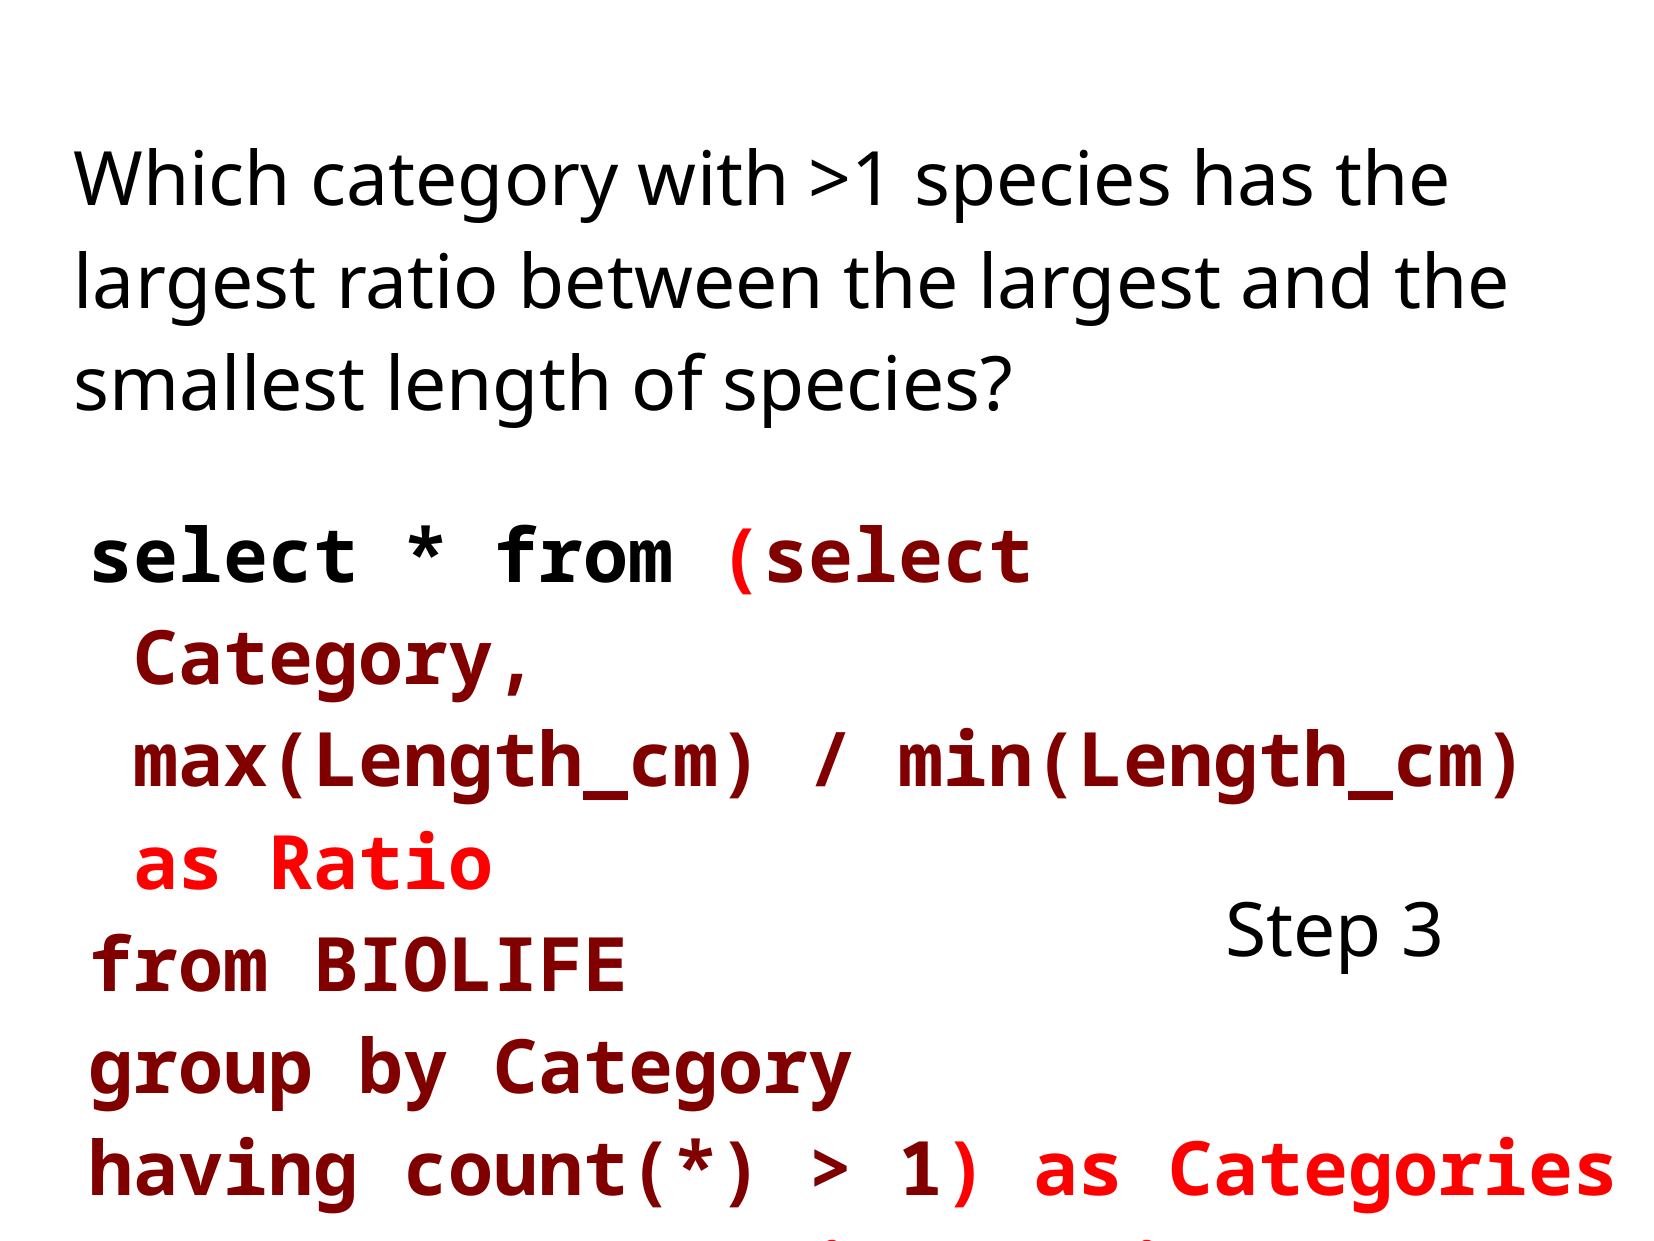

Which category with >1 species has the largest ratio between the largest and the smallest length of species?
# select * from (select
 Category,
 max(Length_cm) / min(Length_cm)
 as Ratio
from BIOLIFE
group by Category
having count(*) > 1) as Categories
order by Categories.Ratio desc;
Step 3